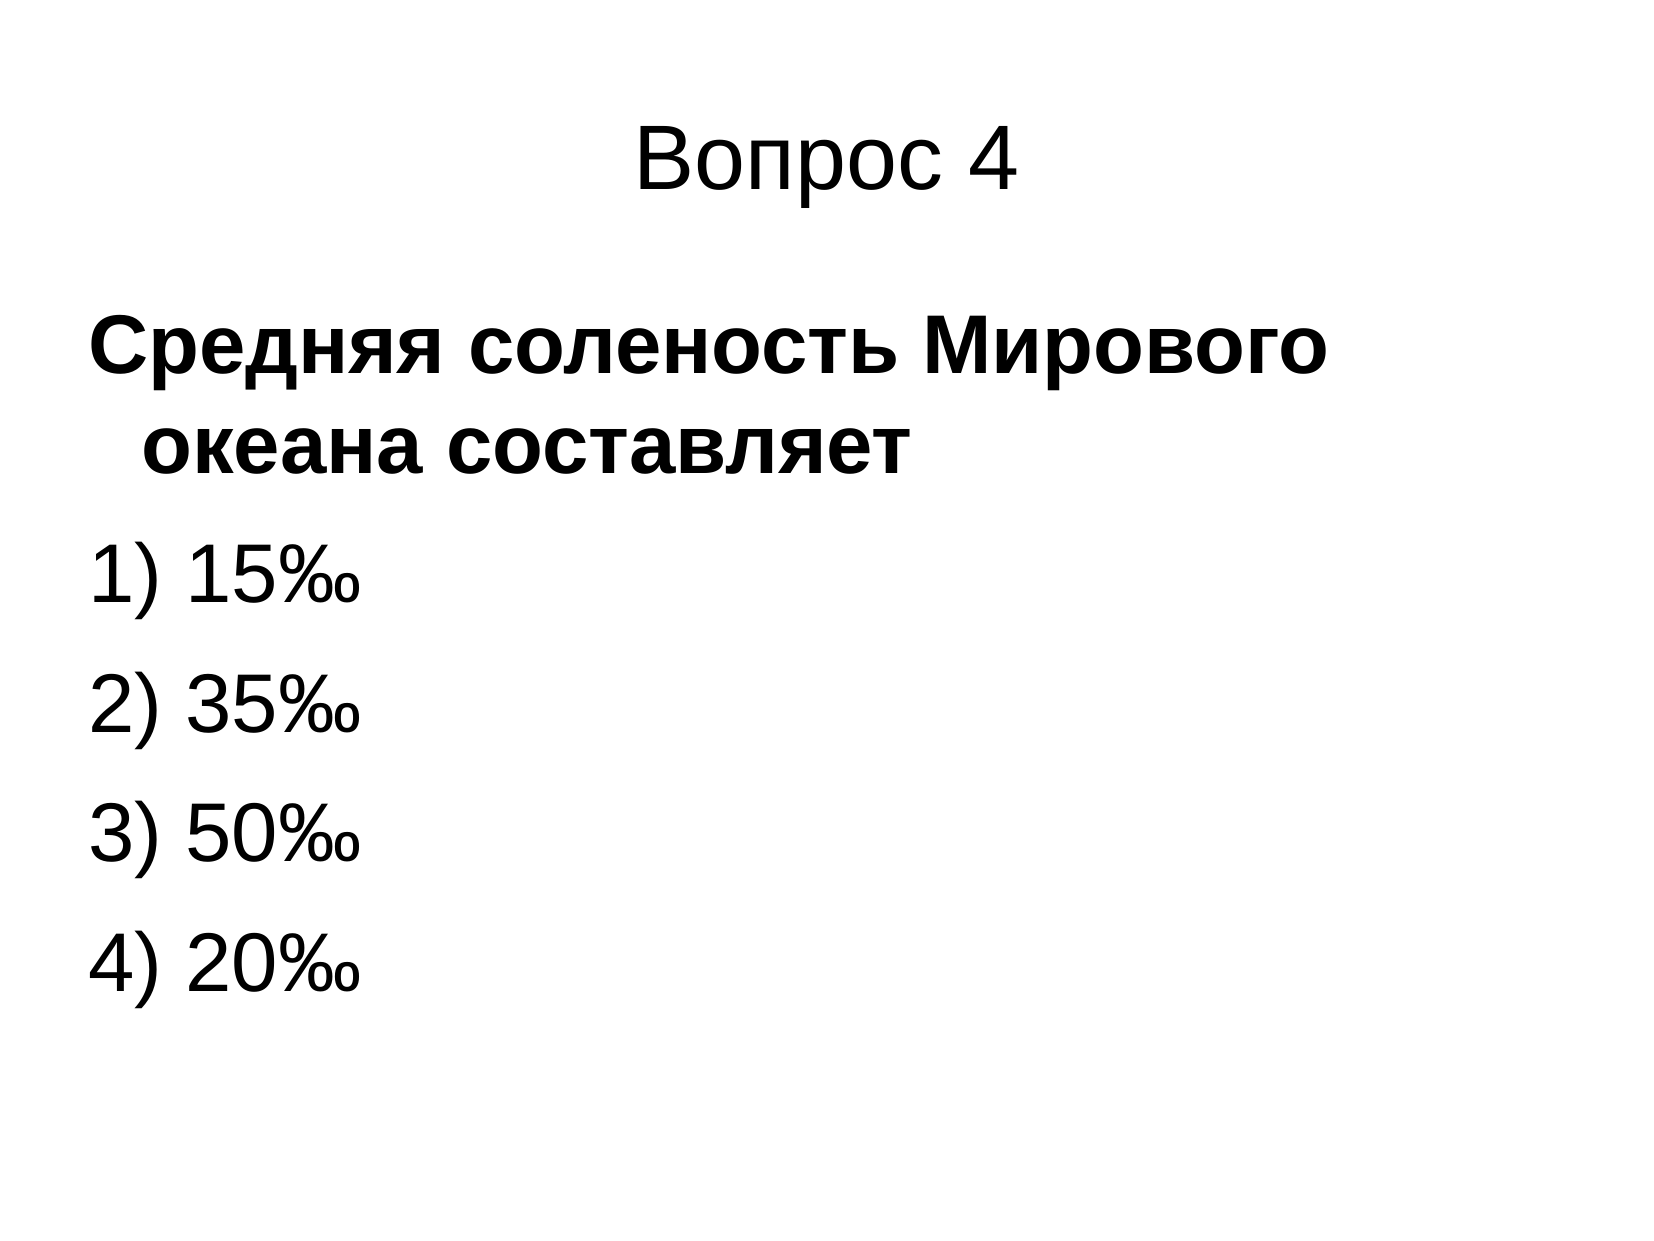

# Вопрос 4
Средняя соленость Мирового океана составляет
1) 15‰
2) 35‰
3) 50‰
4) 20‰